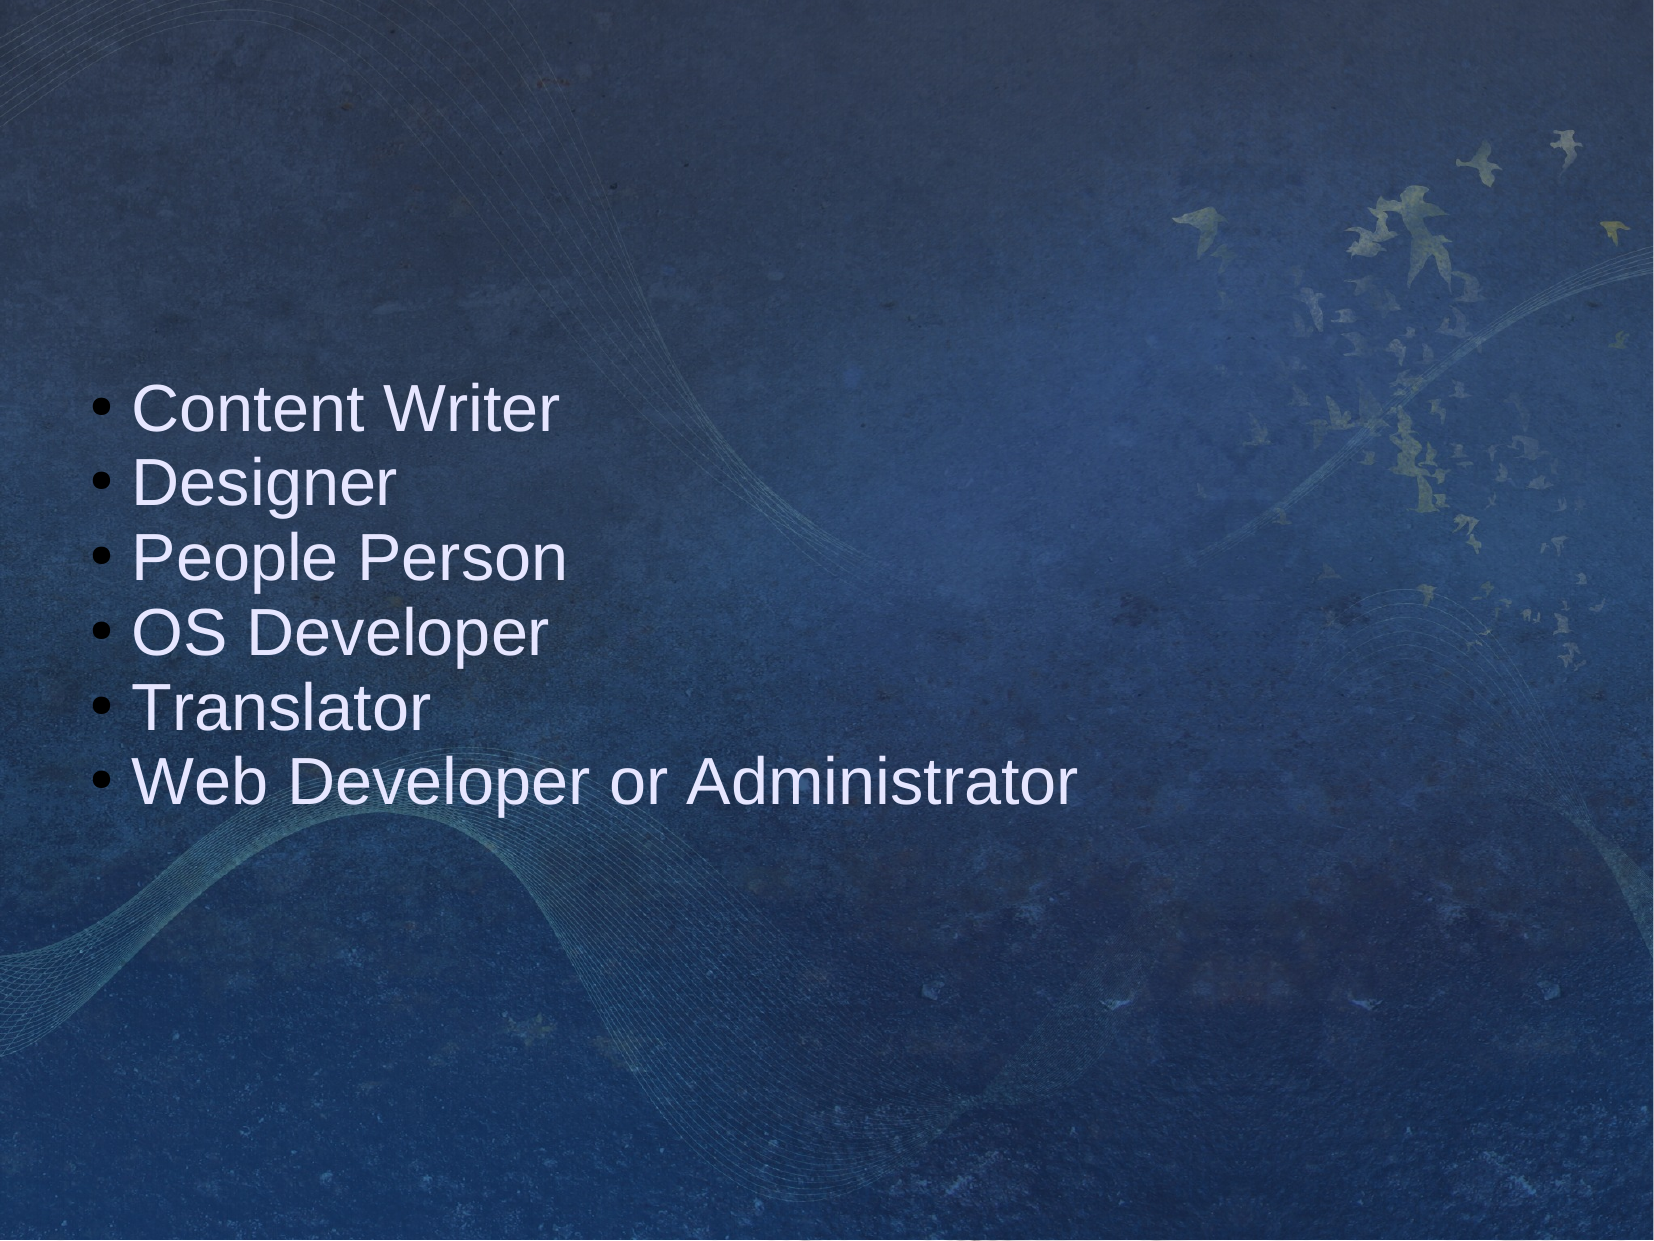

# Content Writer
 Designer
 People Person
 OS Developer
 Translator
 Web Developer or Administrator